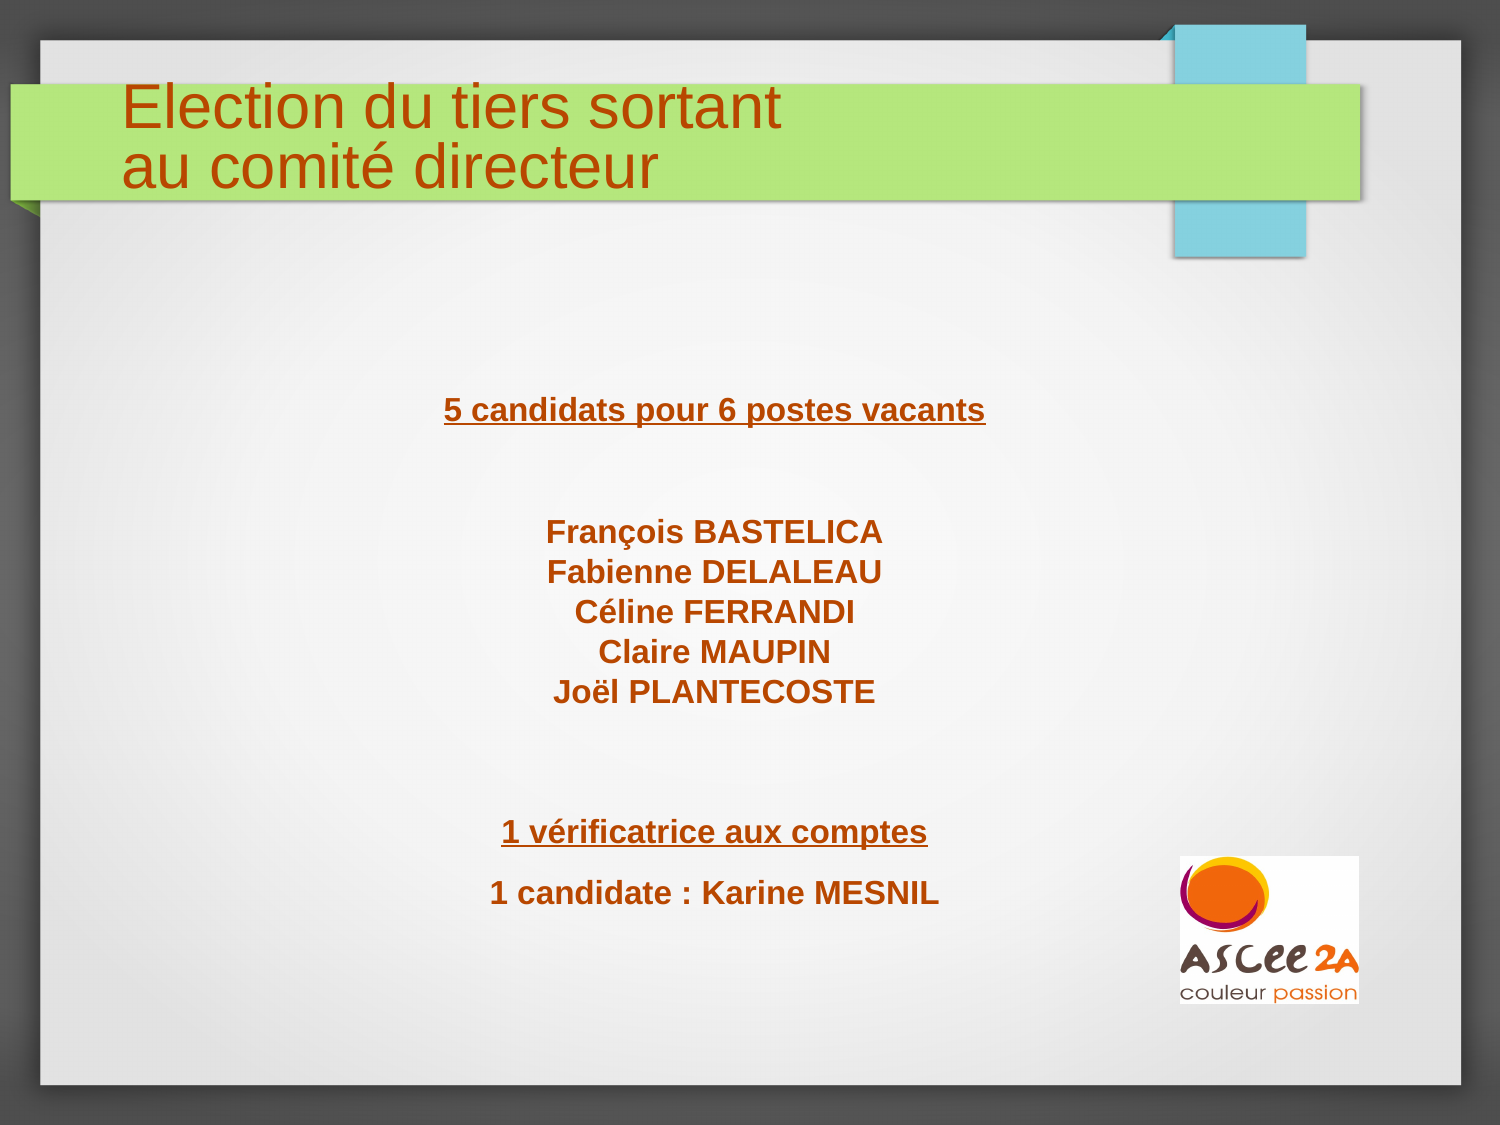

# Election du tiers sortant au comité directeur
5 candidats pour 6 postes vacants
François BASTELICA
Fabienne DELALEAU
Céline FERRANDI
Claire MAUPIN
Joël PLANTECOSTE
1 vérificatrice aux comptes
1 candidate : Karine MESNIL